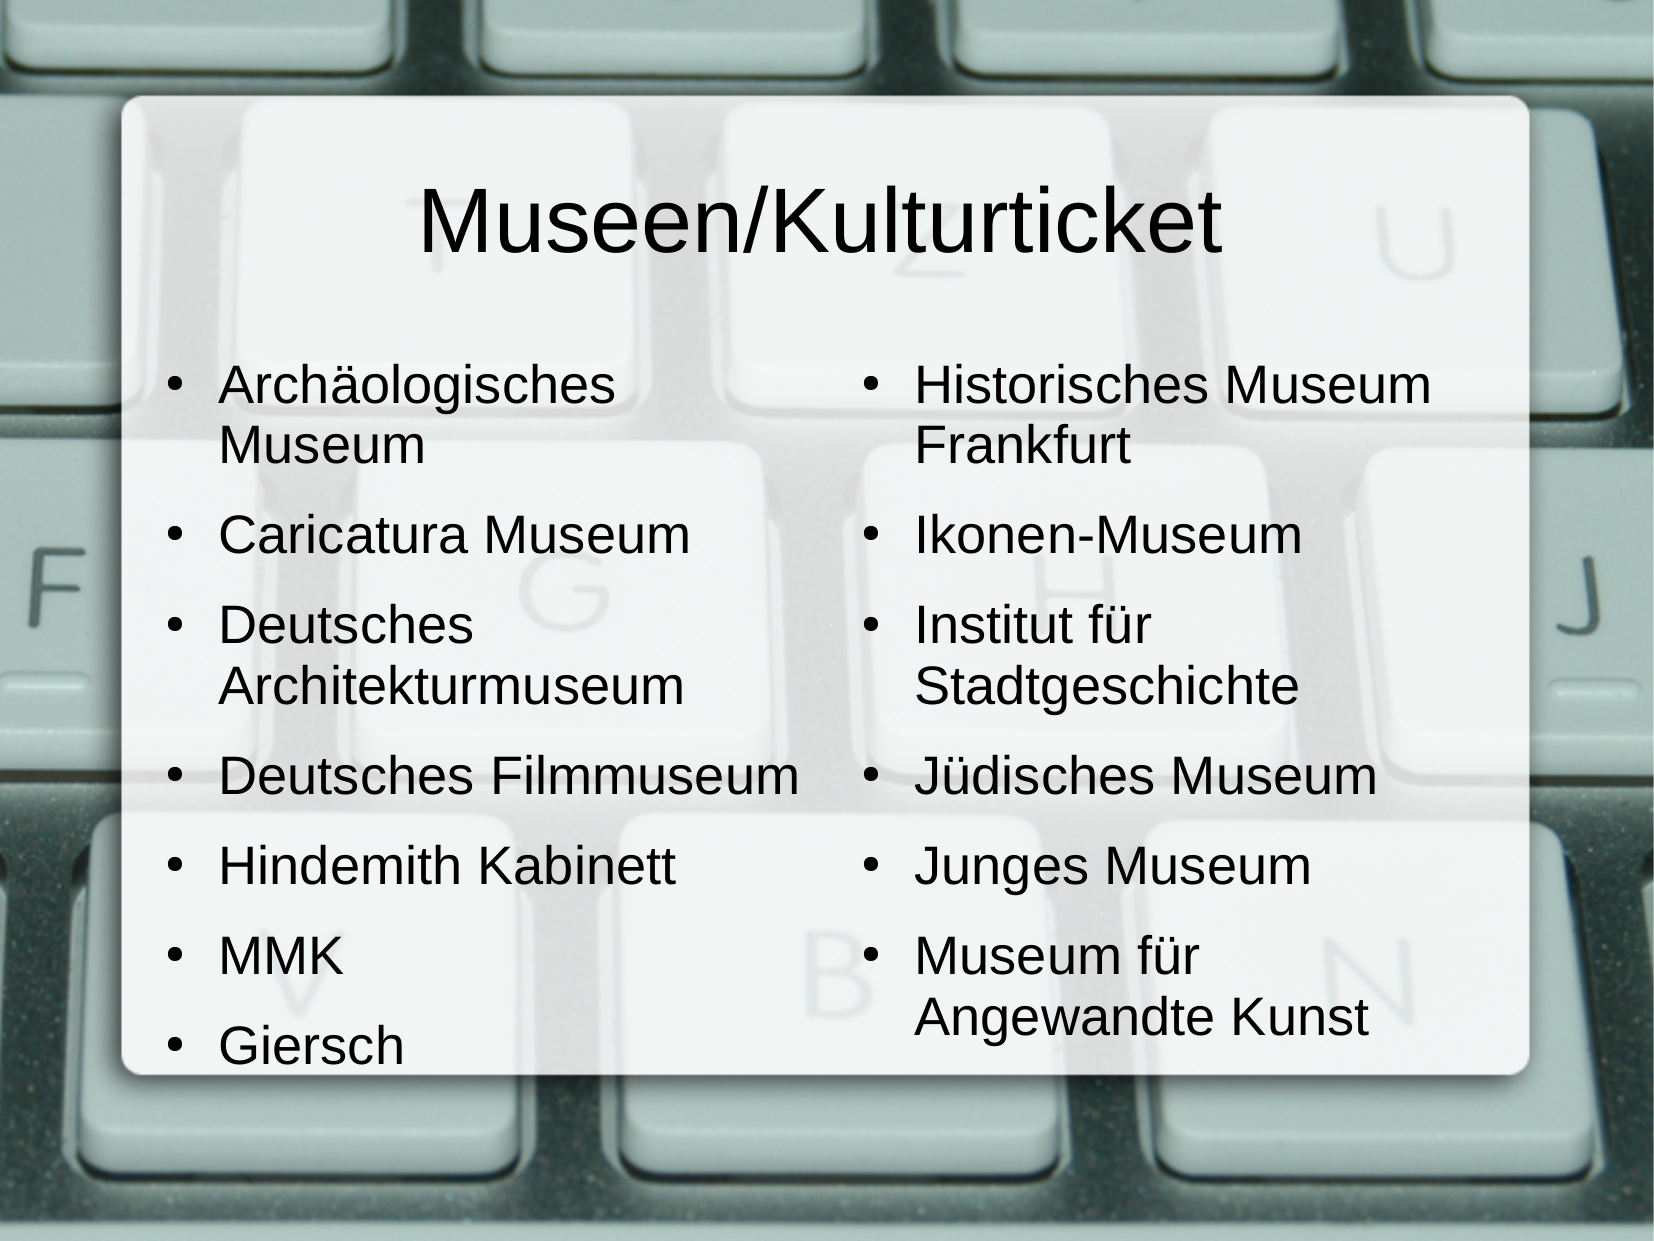

# Museen/Kulturticket
Archäologisches Museum
Caricatura Museum
Deutsches Architekturmuseum
Deutsches Filmmuseum
Hindemith Kabinett
MMK
Giersch
Historisches Museum Frankfurt
Ikonen-Museum
Institut für Stadtgeschichte
Jüdisches Museum
Junges Museum
Museum für Angewandte Kunst